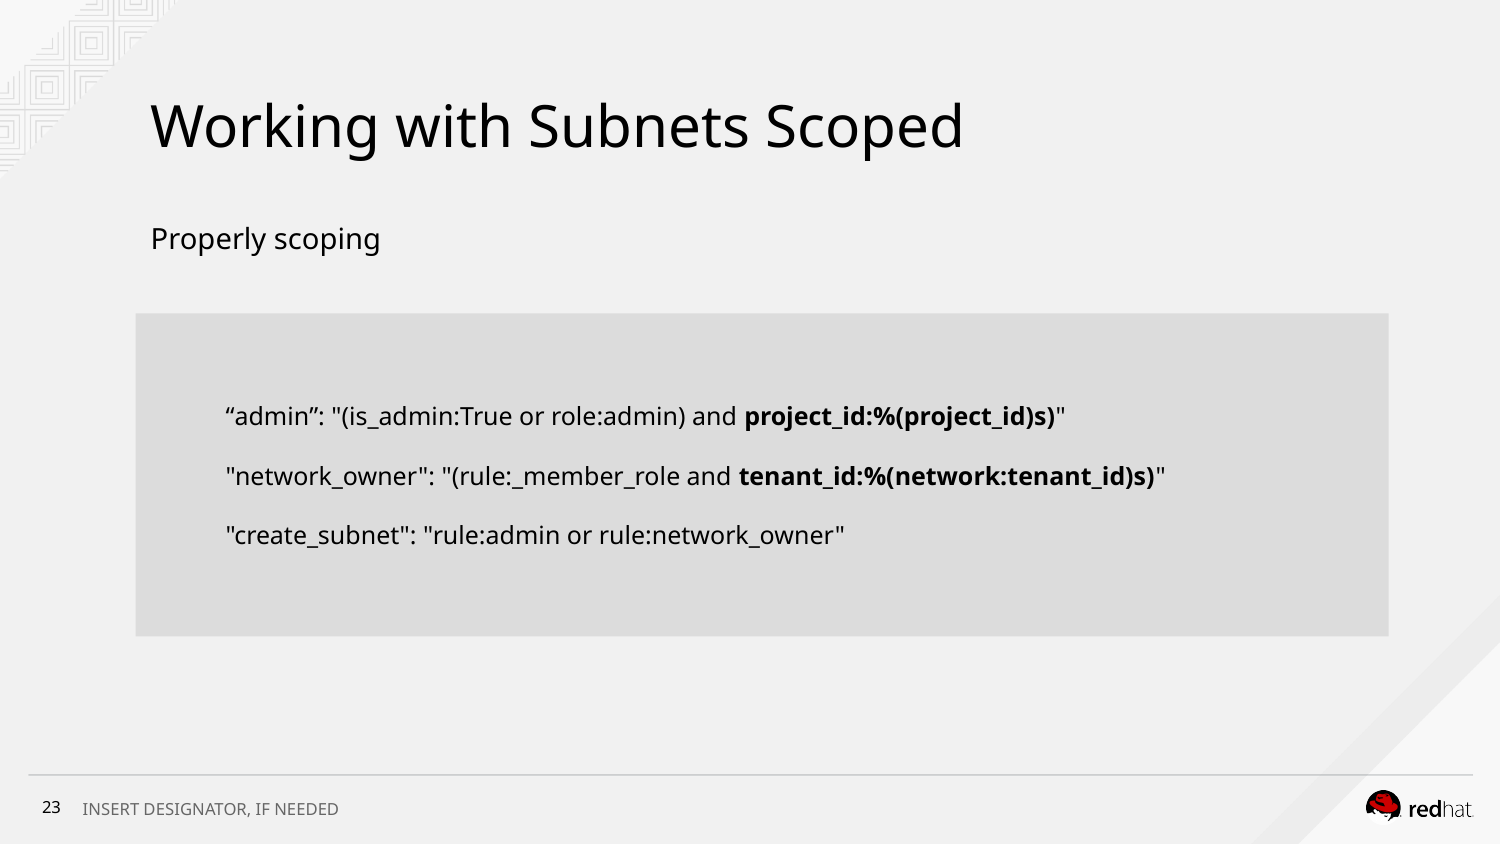

# Working with Subnets Scoped
Properly scoping
“admin”: "(is_admin:True or role:admin) and project_id:%(project_id)s)"
"network_owner": "(rule:_member_role and tenant_id:%(network:tenant_id)s)"
"create_subnet": "rule:admin or rule:network_owner"